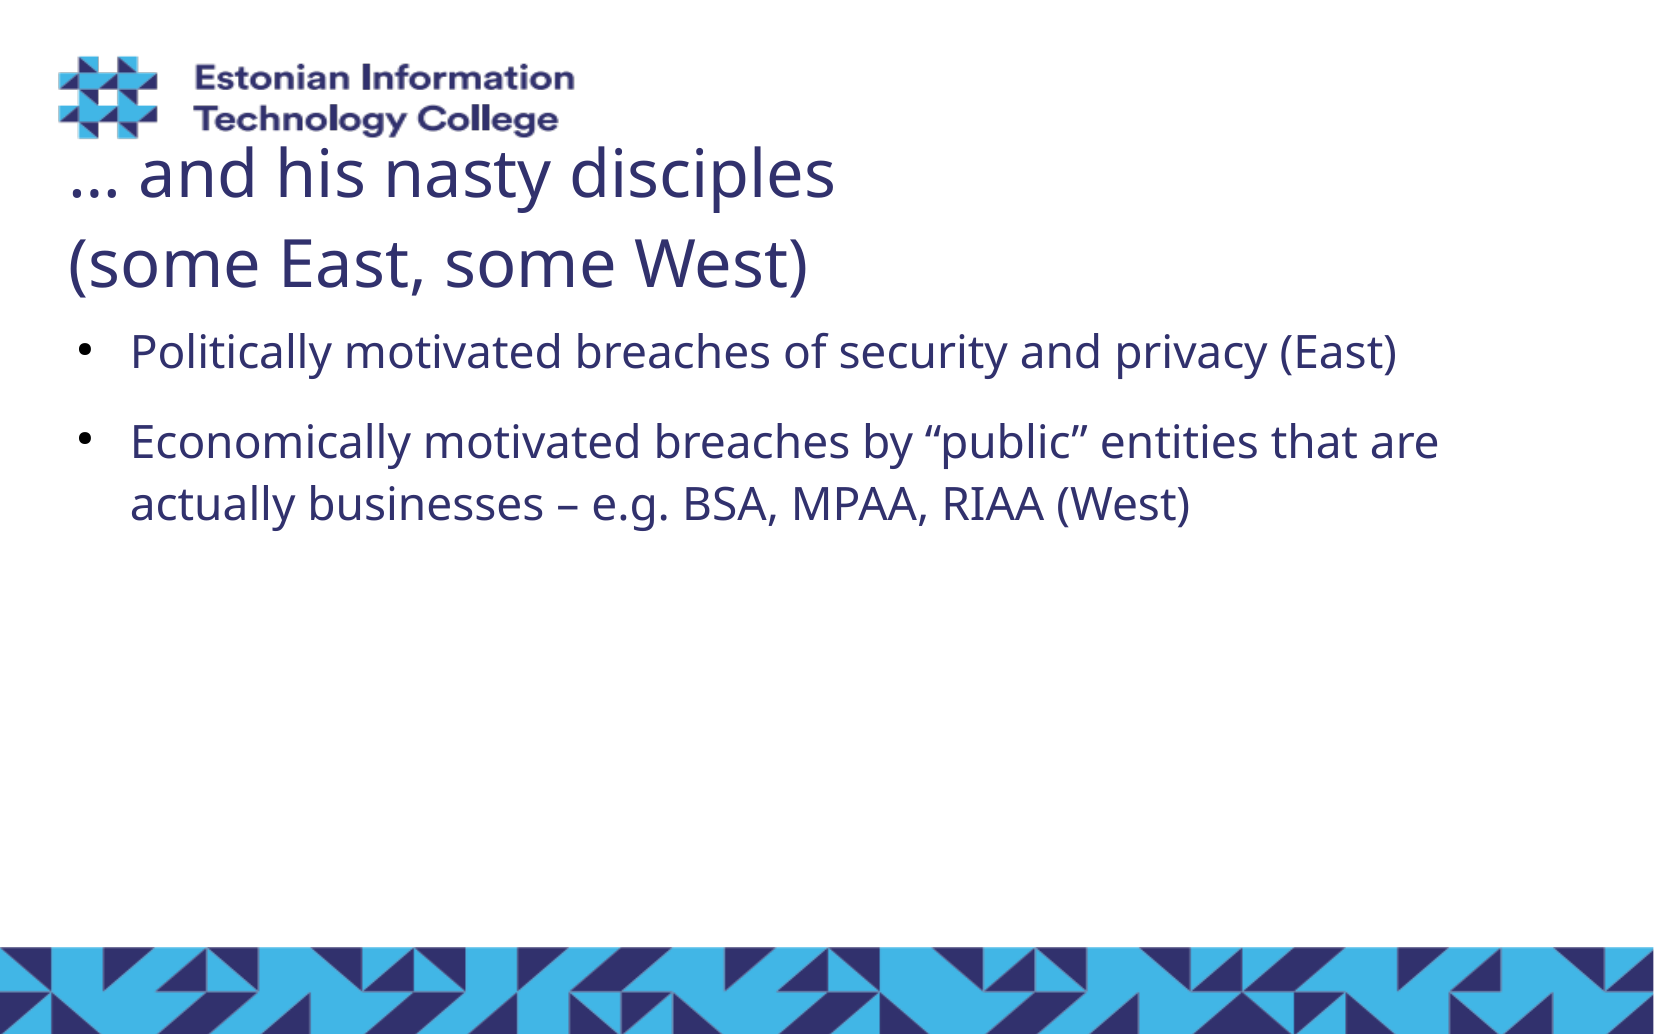

# … and his nasty disciples (some East, some West)
Politically motivated breaches of security and privacy (East)
Economically motivated breaches by “public” entities that are actually businesses – e.g. BSA, MPAA, RIAA (West)